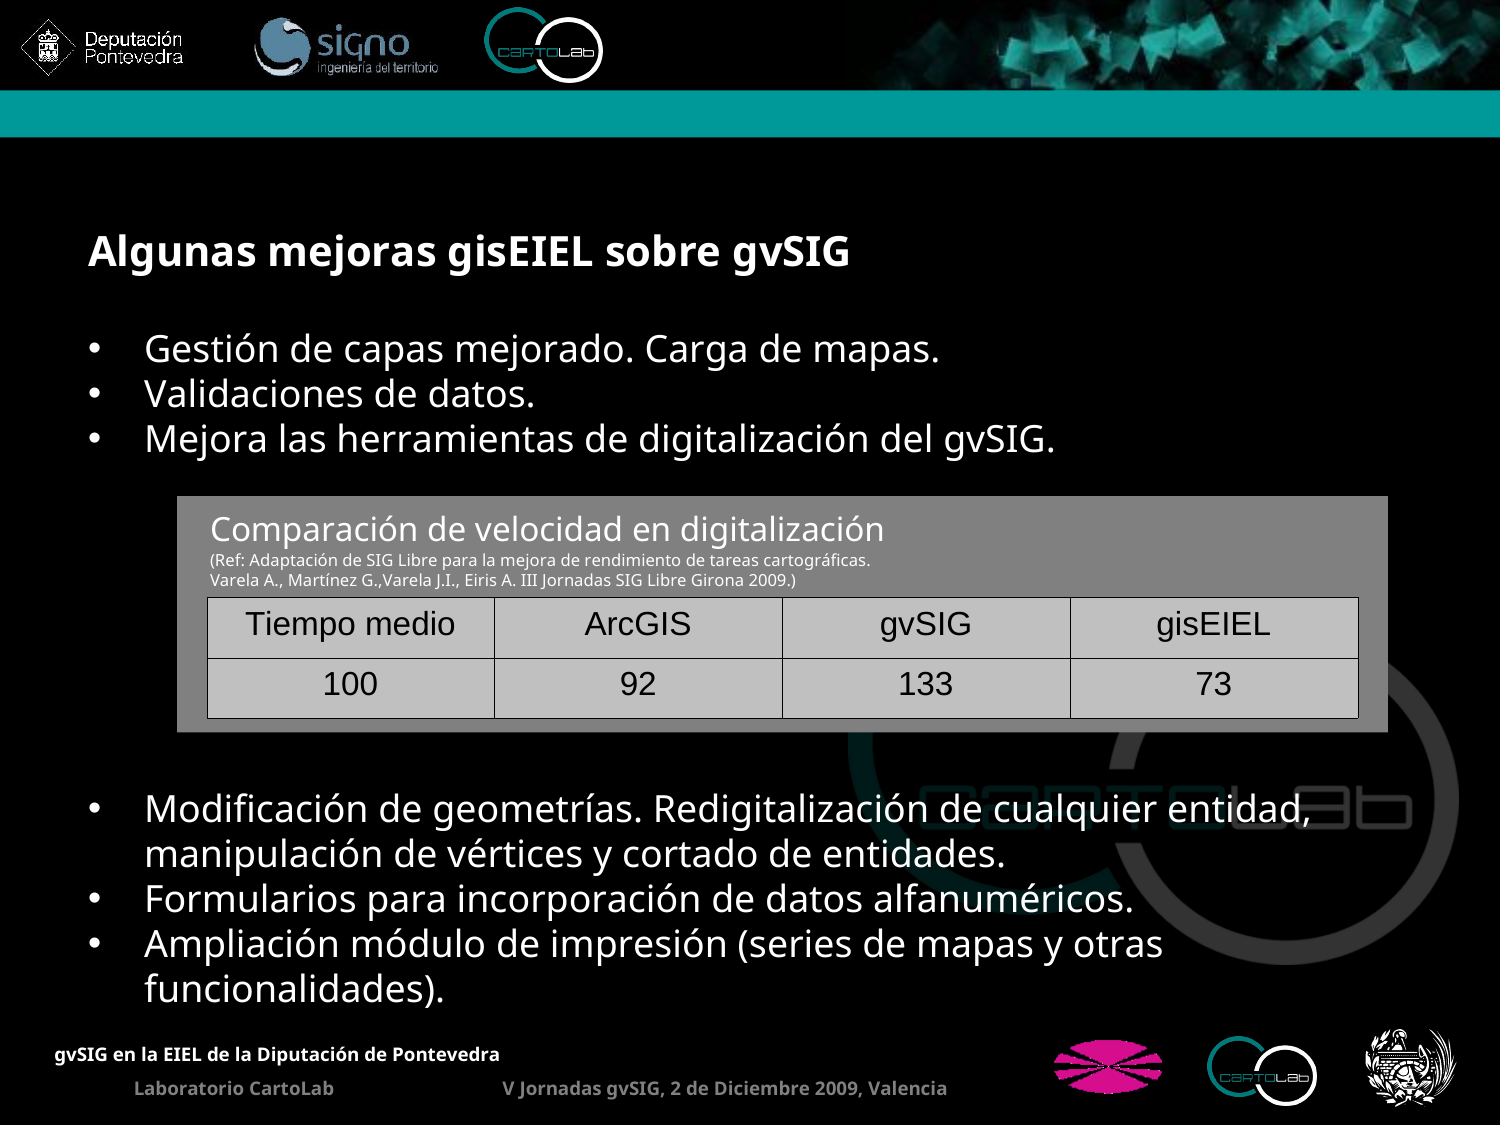

Algunas mejoras gisEIEL sobre gvSIG
Gestión de capas mejorado. Carga de mapas.
Validaciones de datos.
Mejora las herramientas de digitalización del gvSIG.
Comparación de velocidad en digitalización
(Ref: Adaptación de SIG Libre para la mejora de rendimiento de tareas cartográficas.
Varela A., Martínez G.,Varela J.I., Eiris A. III Jornadas SIG Libre Girona 2009.)
Modificación de geometrías. Redigitalización de cualquier entidad, manipulación de vértices y cortado de entidades.
Formularios para incorporación de datos alfanuméricos.
Ampliación módulo de impresión (series de mapas y otras funcionalidades).
| Tiempo medio | ArcGIS | gvSIG | gisEIEL |
| --- | --- | --- | --- |
| 100 | 92 | 133 | 73 |